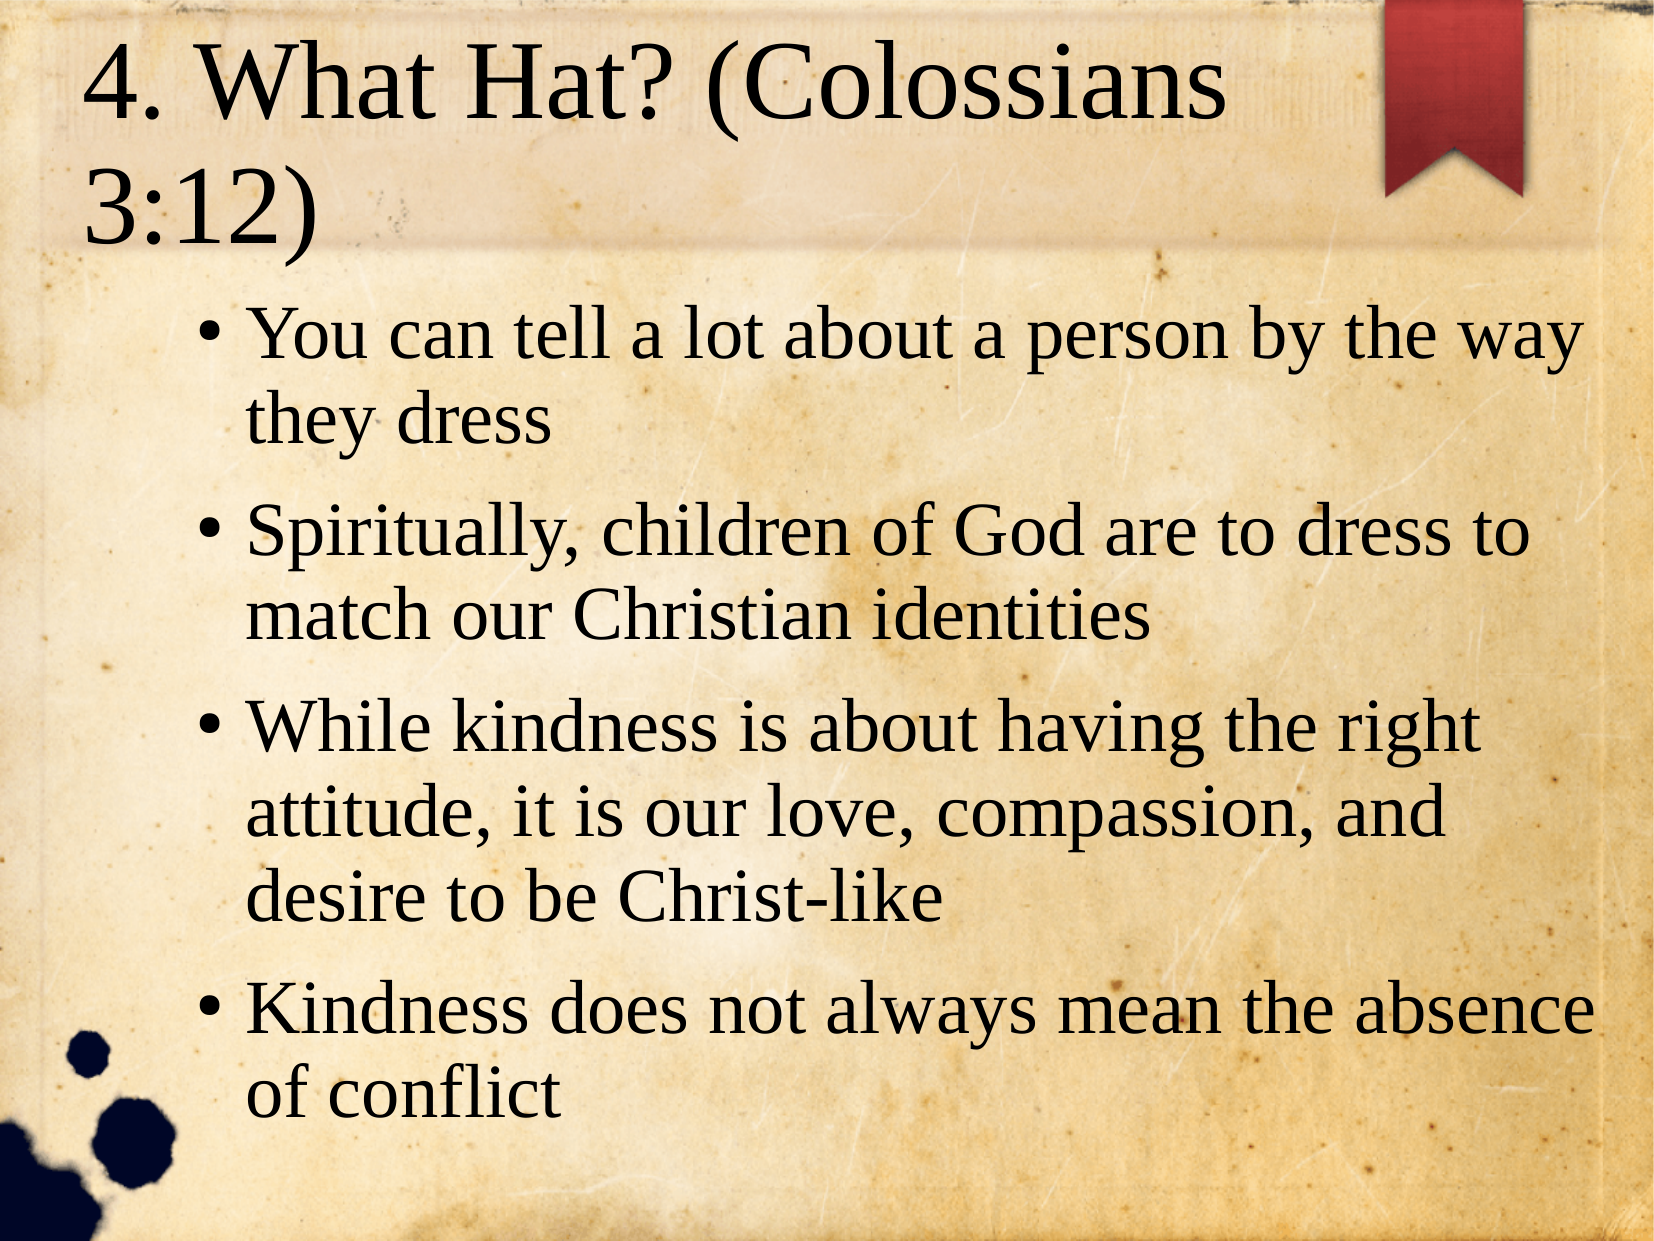

# 4. What Hat? (Colossians 3:12)
You can tell a lot about a person by the way they dress
Spiritually, children of God are to dress to match our Christian identities
While kindness is about having the right attitude, it is our love, compassion, and desire to be Christ-like
Kindness does not always mean the absence of conflict